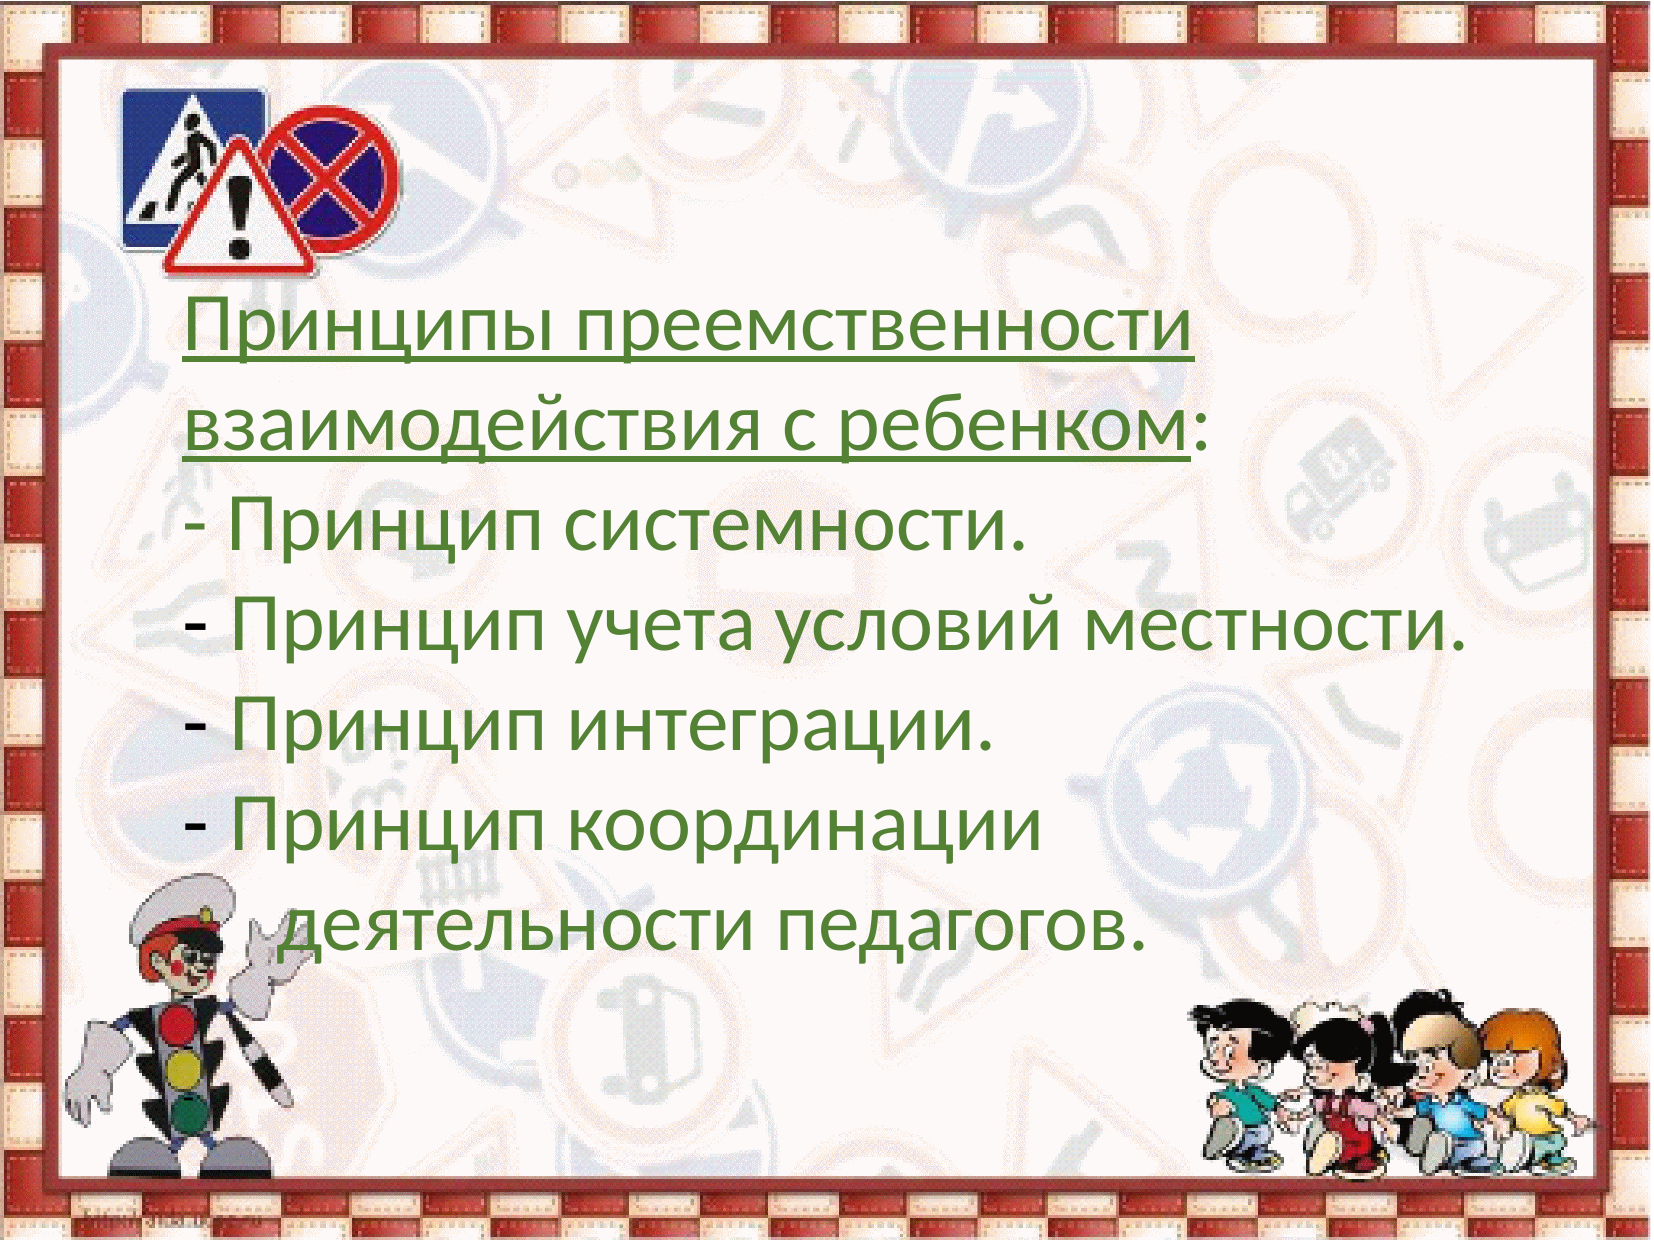

Принципы преемственности взаимодействия с ребенком:
- Принцип системности.
Принцип учета условий местности.
Принцип интеграции.
Принцип координации деятельности педагогов.